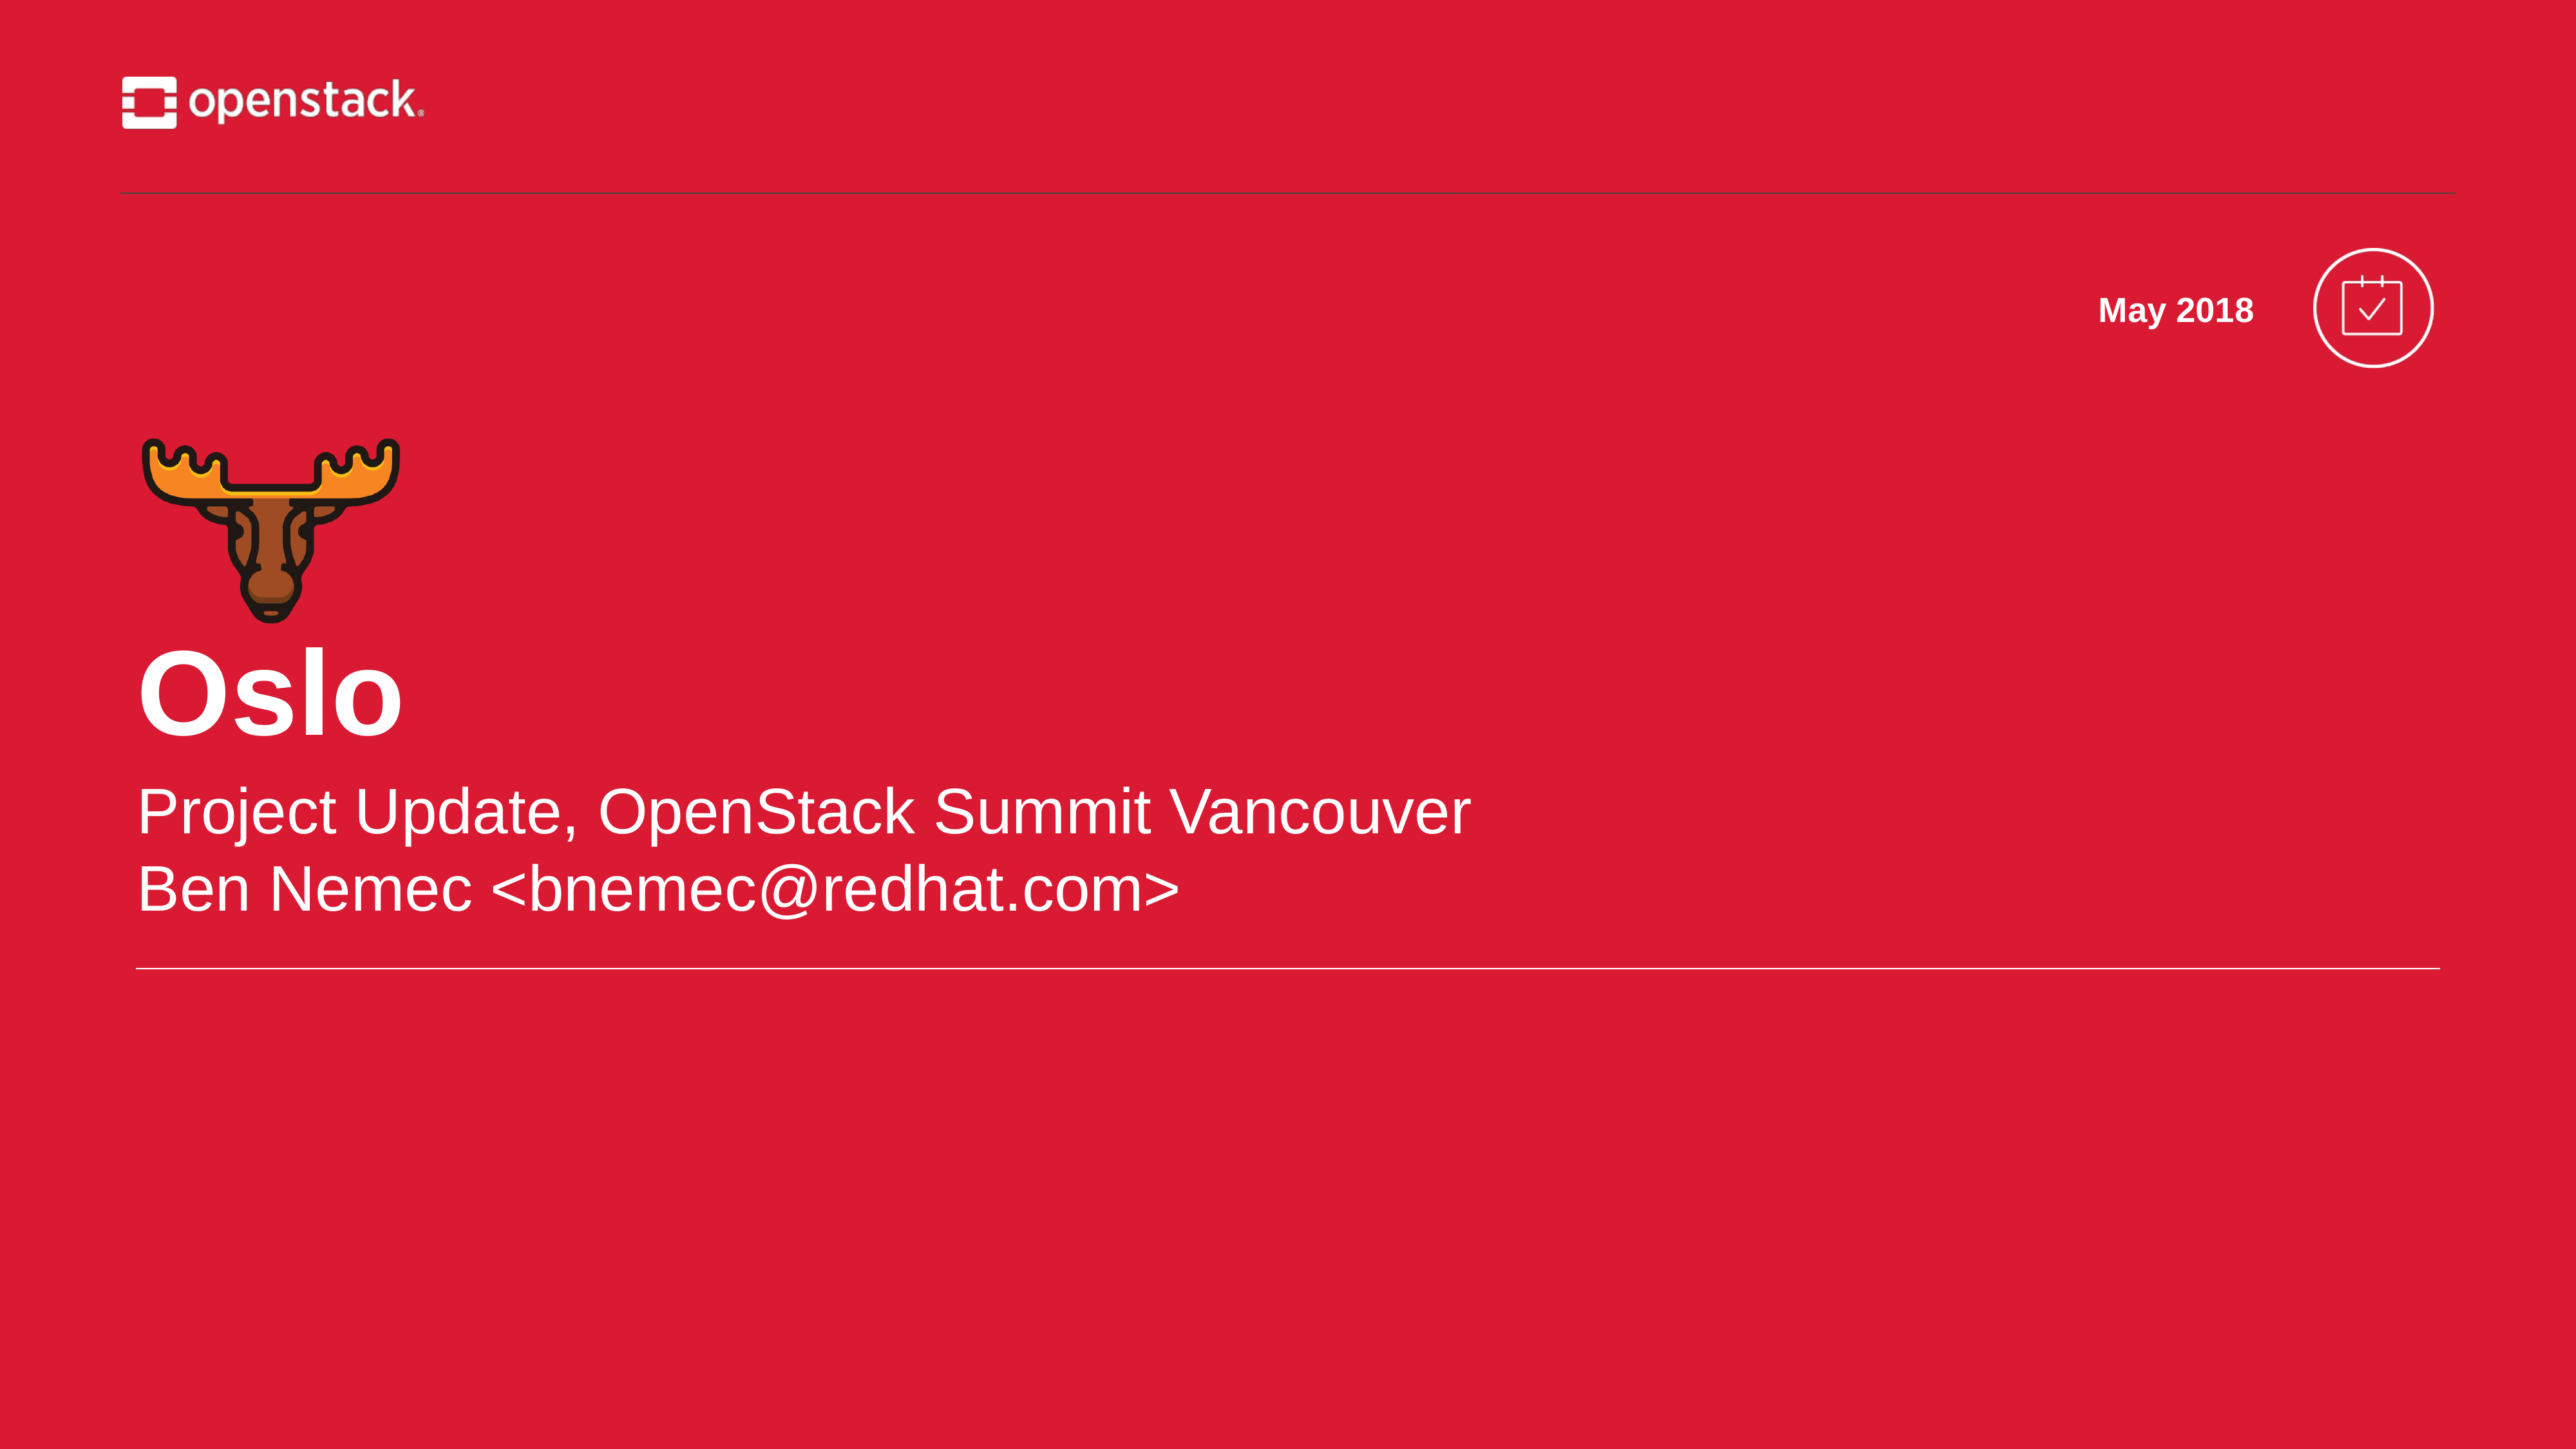

Oslo
May 2018
Project Update, OpenStack Summit Vancouver
Ben Nemec <bnemec@redhat.com>